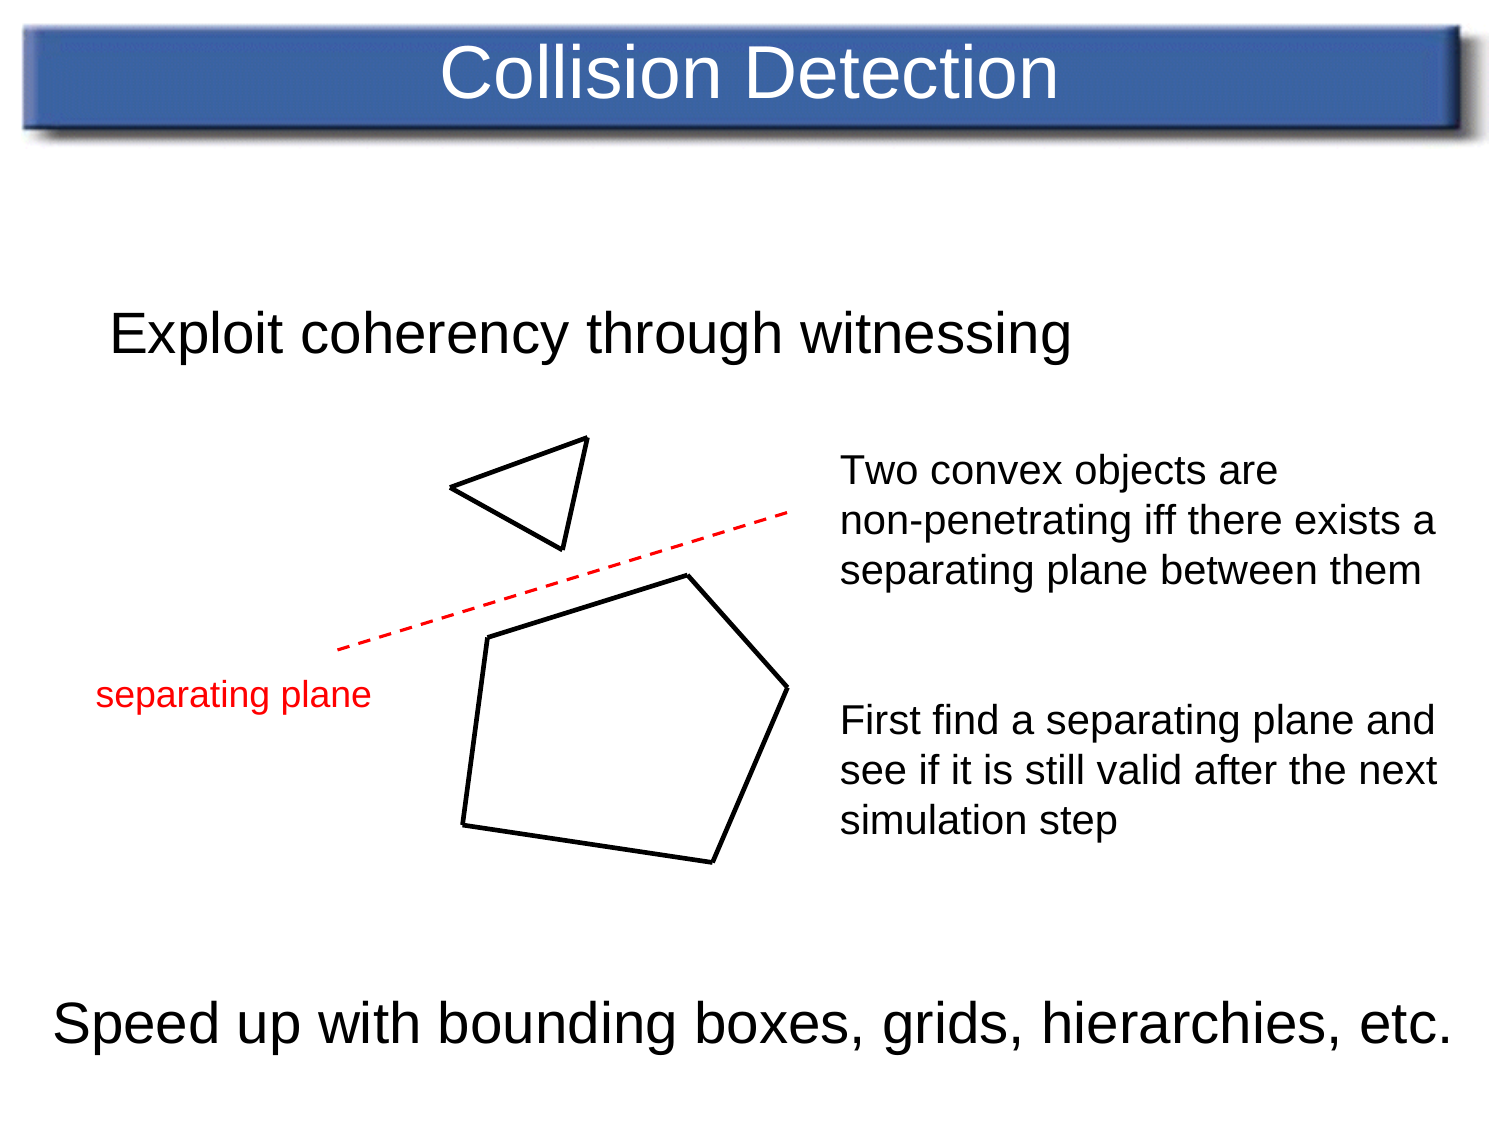

# Collision Detection
Exploit coherency through witnessing
Two convex objects are
non-penetrating iff there exists a
separating plane between them
separating plane
First find a separating plane and
see if it is still valid after the next
simulation step
Speed up with bounding boxes, grids, hierarchies, etc.